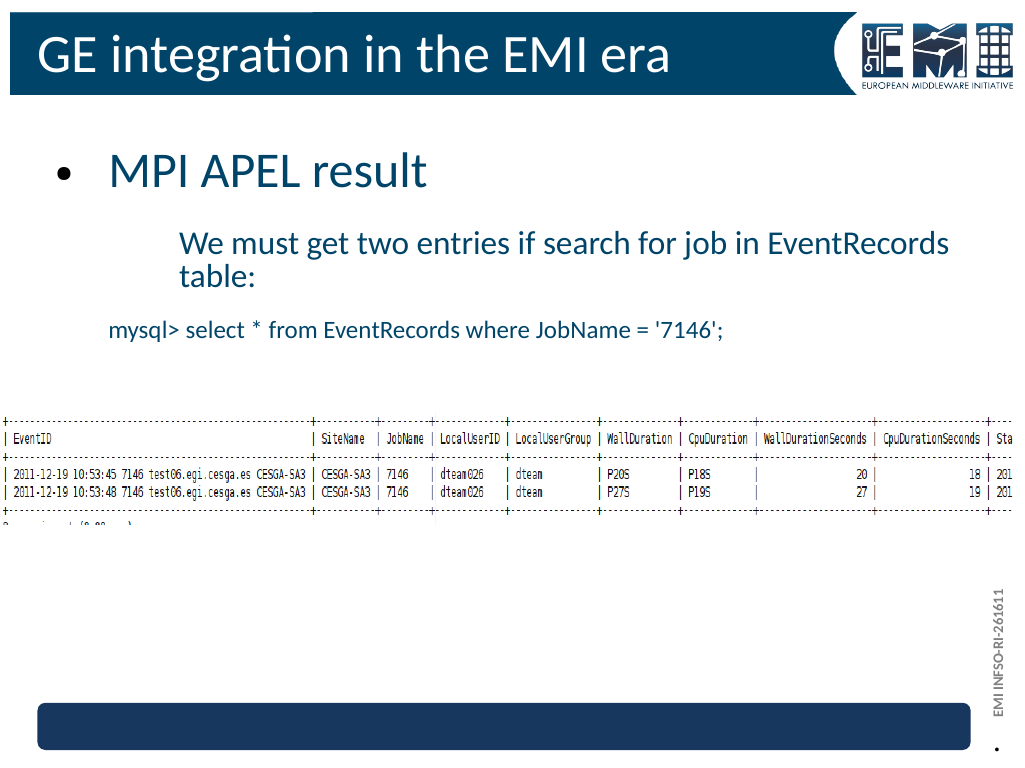

# GE integration in the EMI era
MPI APEL result
We must get two entries if search for job in EventRecords table:
mysql> select * from EventRecords where JobName = '7146';